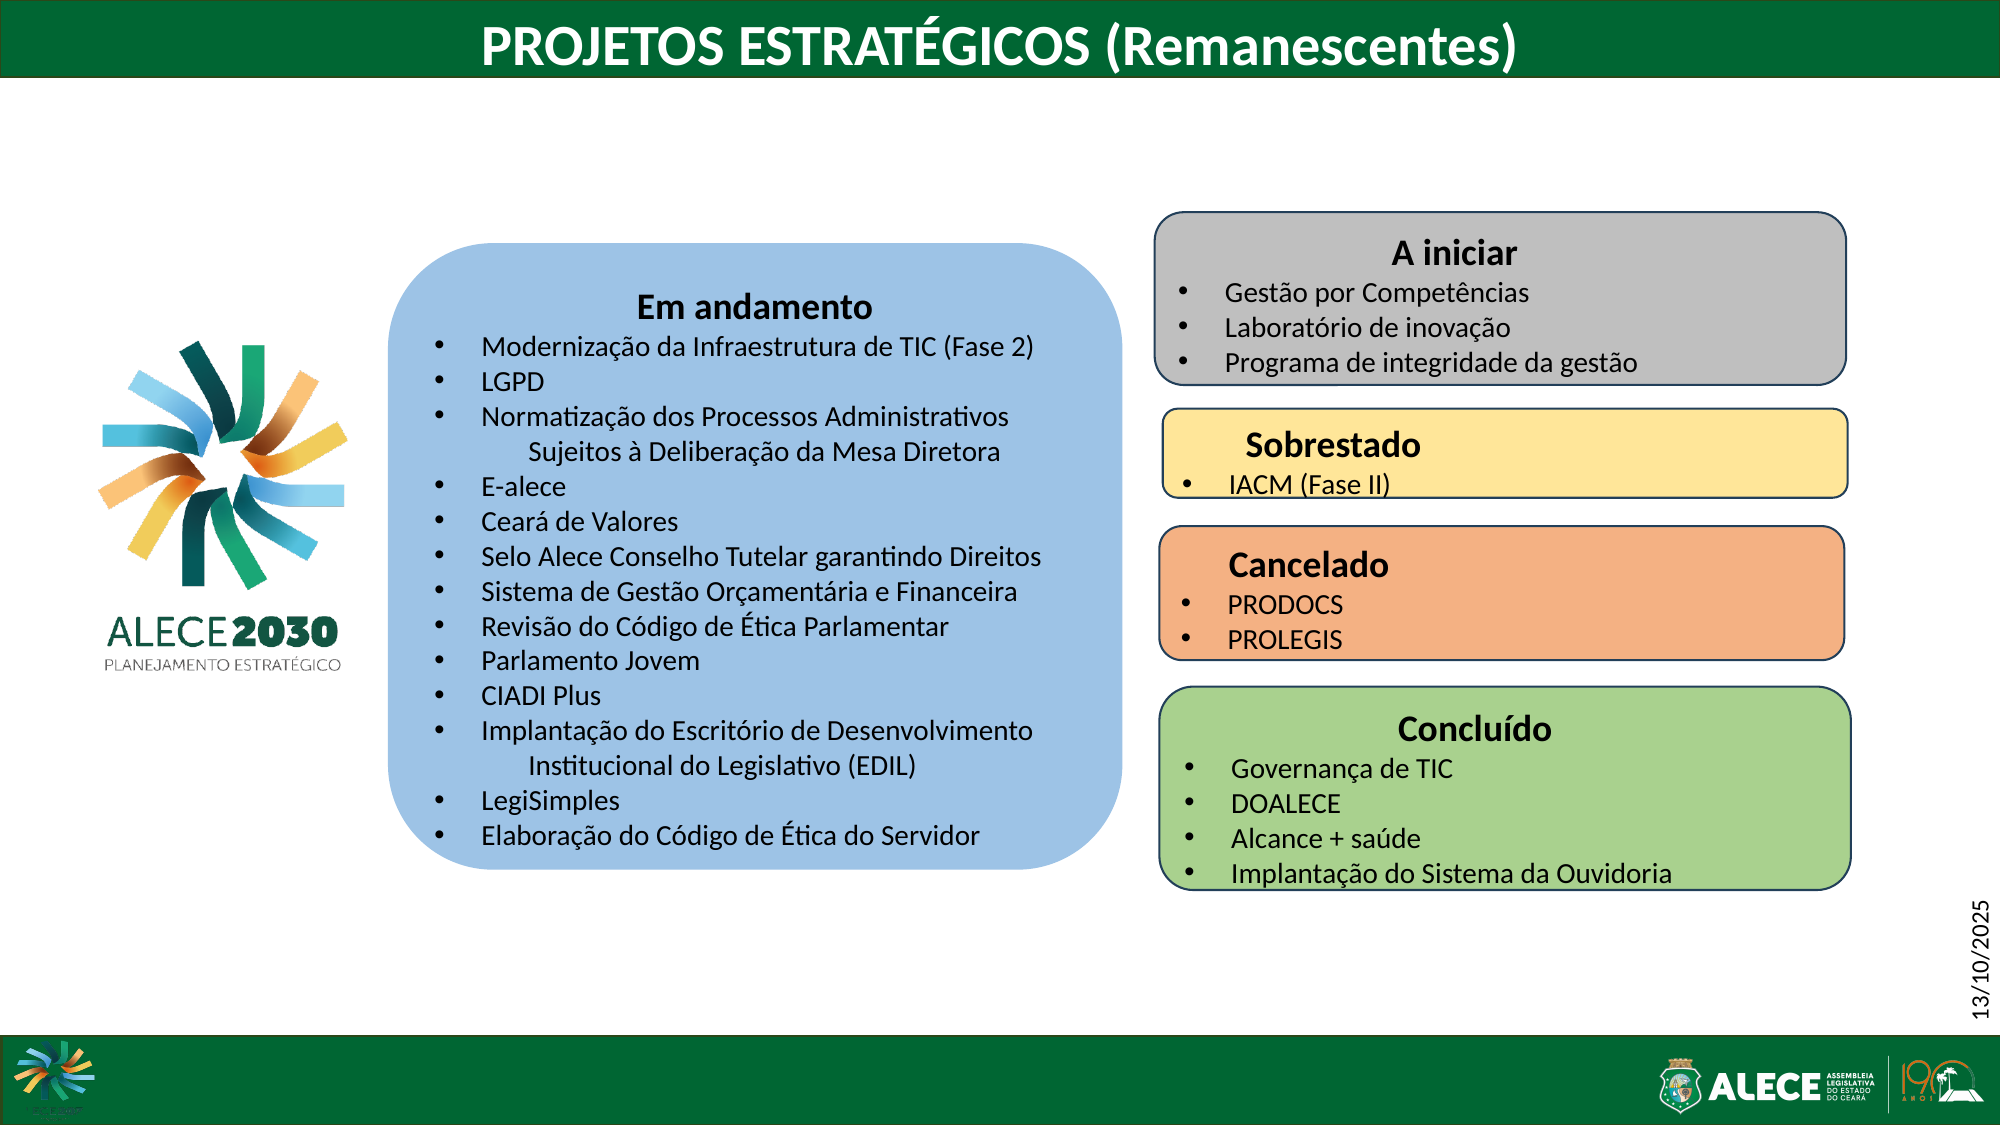

PROJETOS ESTRATÉGICOS (Remanescentes)
A iniciar
Gestão por Competências
Laboratório de inovação
Programa de integridade da gestão
Em andamento
Modernização da Infraestrutura de TIC (Fase 2)
LGPD
Normatização dos Processos Administrativos Sujeitos à Deliberação da Mesa Diretora
E-alece
Ceará de Valores
Selo Alece Conselho Tutelar garantindo Direitos
Sistema de Gestão Orçamentária e Financeira
Revisão do Código de Ética Parlamentar
Parlamento Jovem
CIADI Plus
Implantação do Escritório de Desenvolvimento Institucional do Legislativo (EDIL)
LegiSimples
Elaboração do Código de Ética do Servidor
Sobrestado
IACM (Fase II)
Cancelado
PRODOCS
PROLEGIS
Concluído
Governança de TIC
DOALECE
Alcance + saúde
Implantação do Sistema da Ouvidoria
13/10/2025